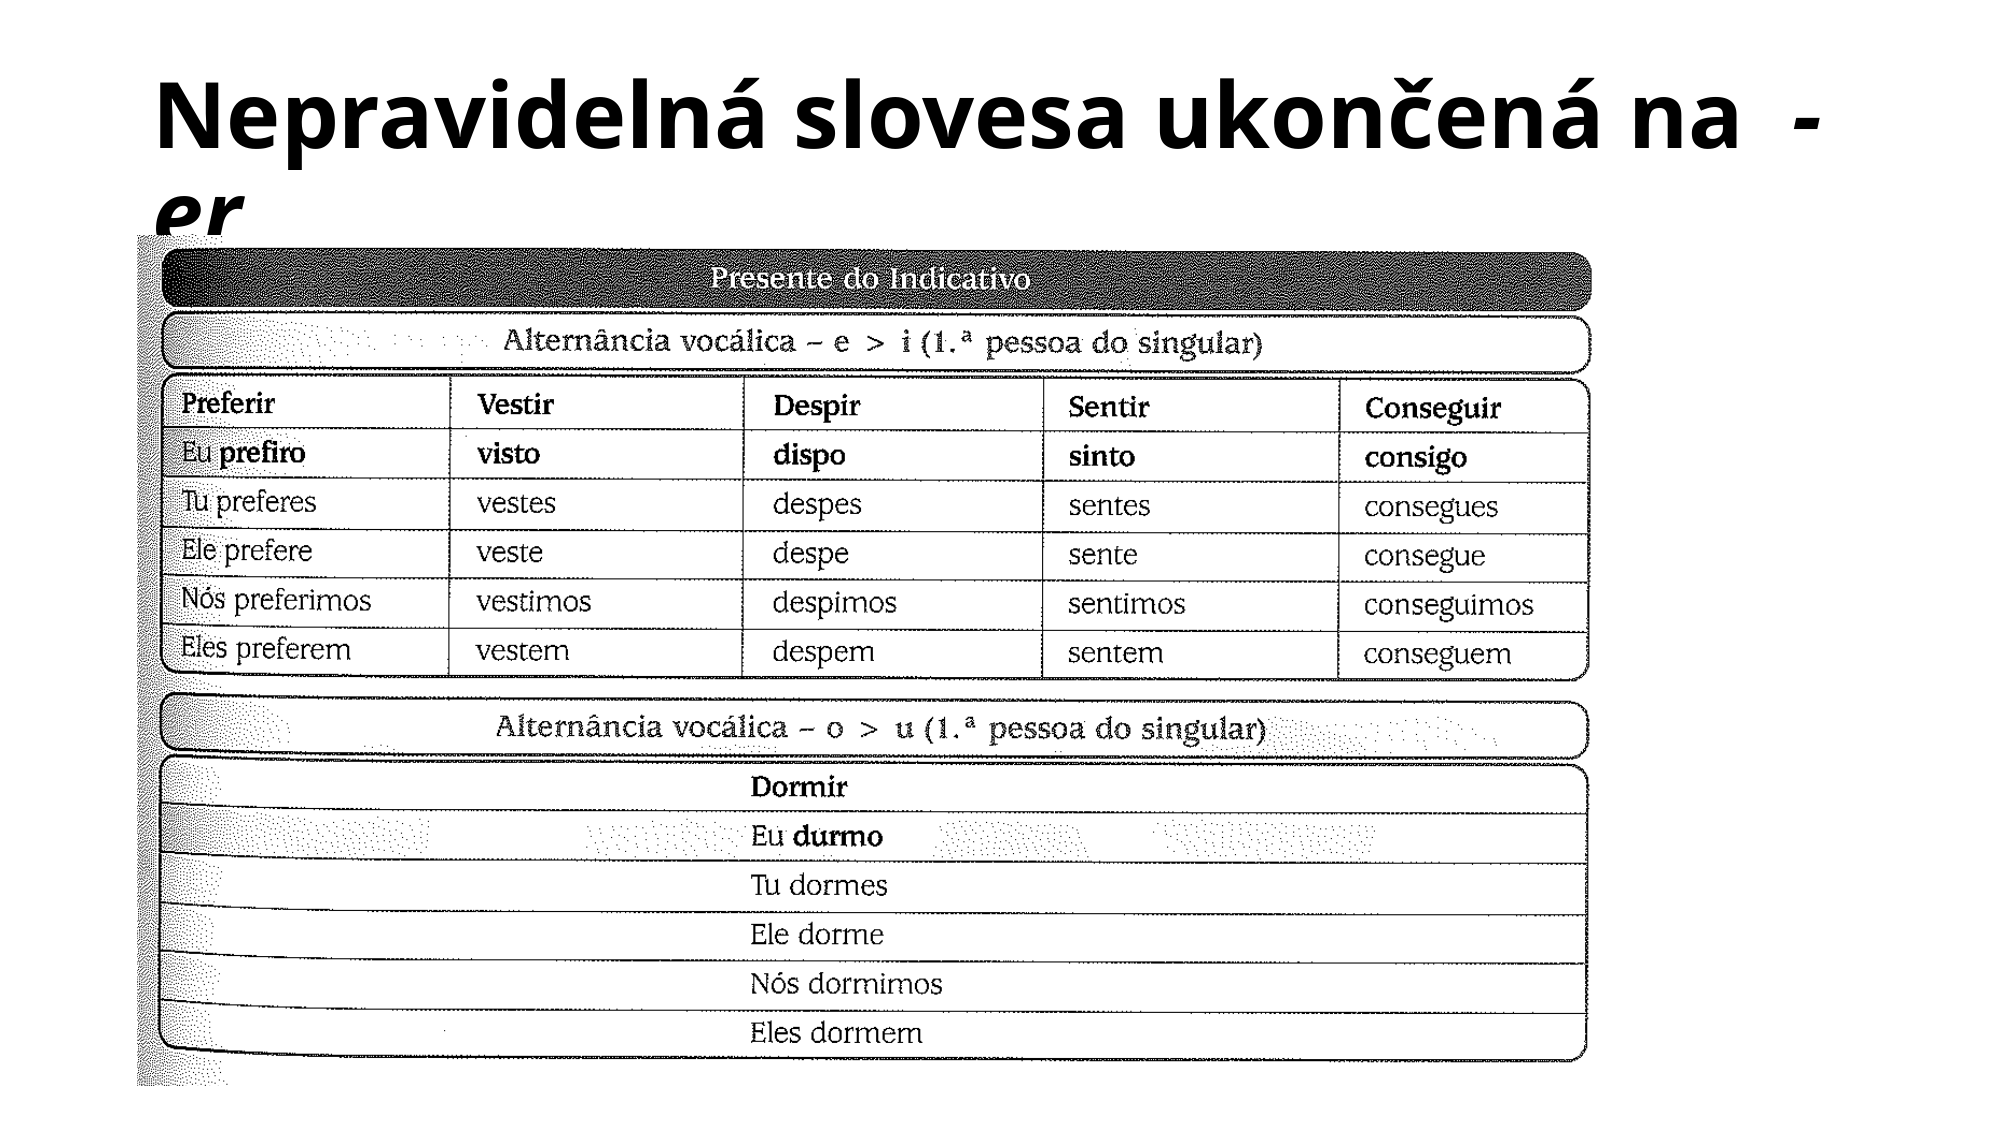

# Nepravidelná slovesa ukončená na - er